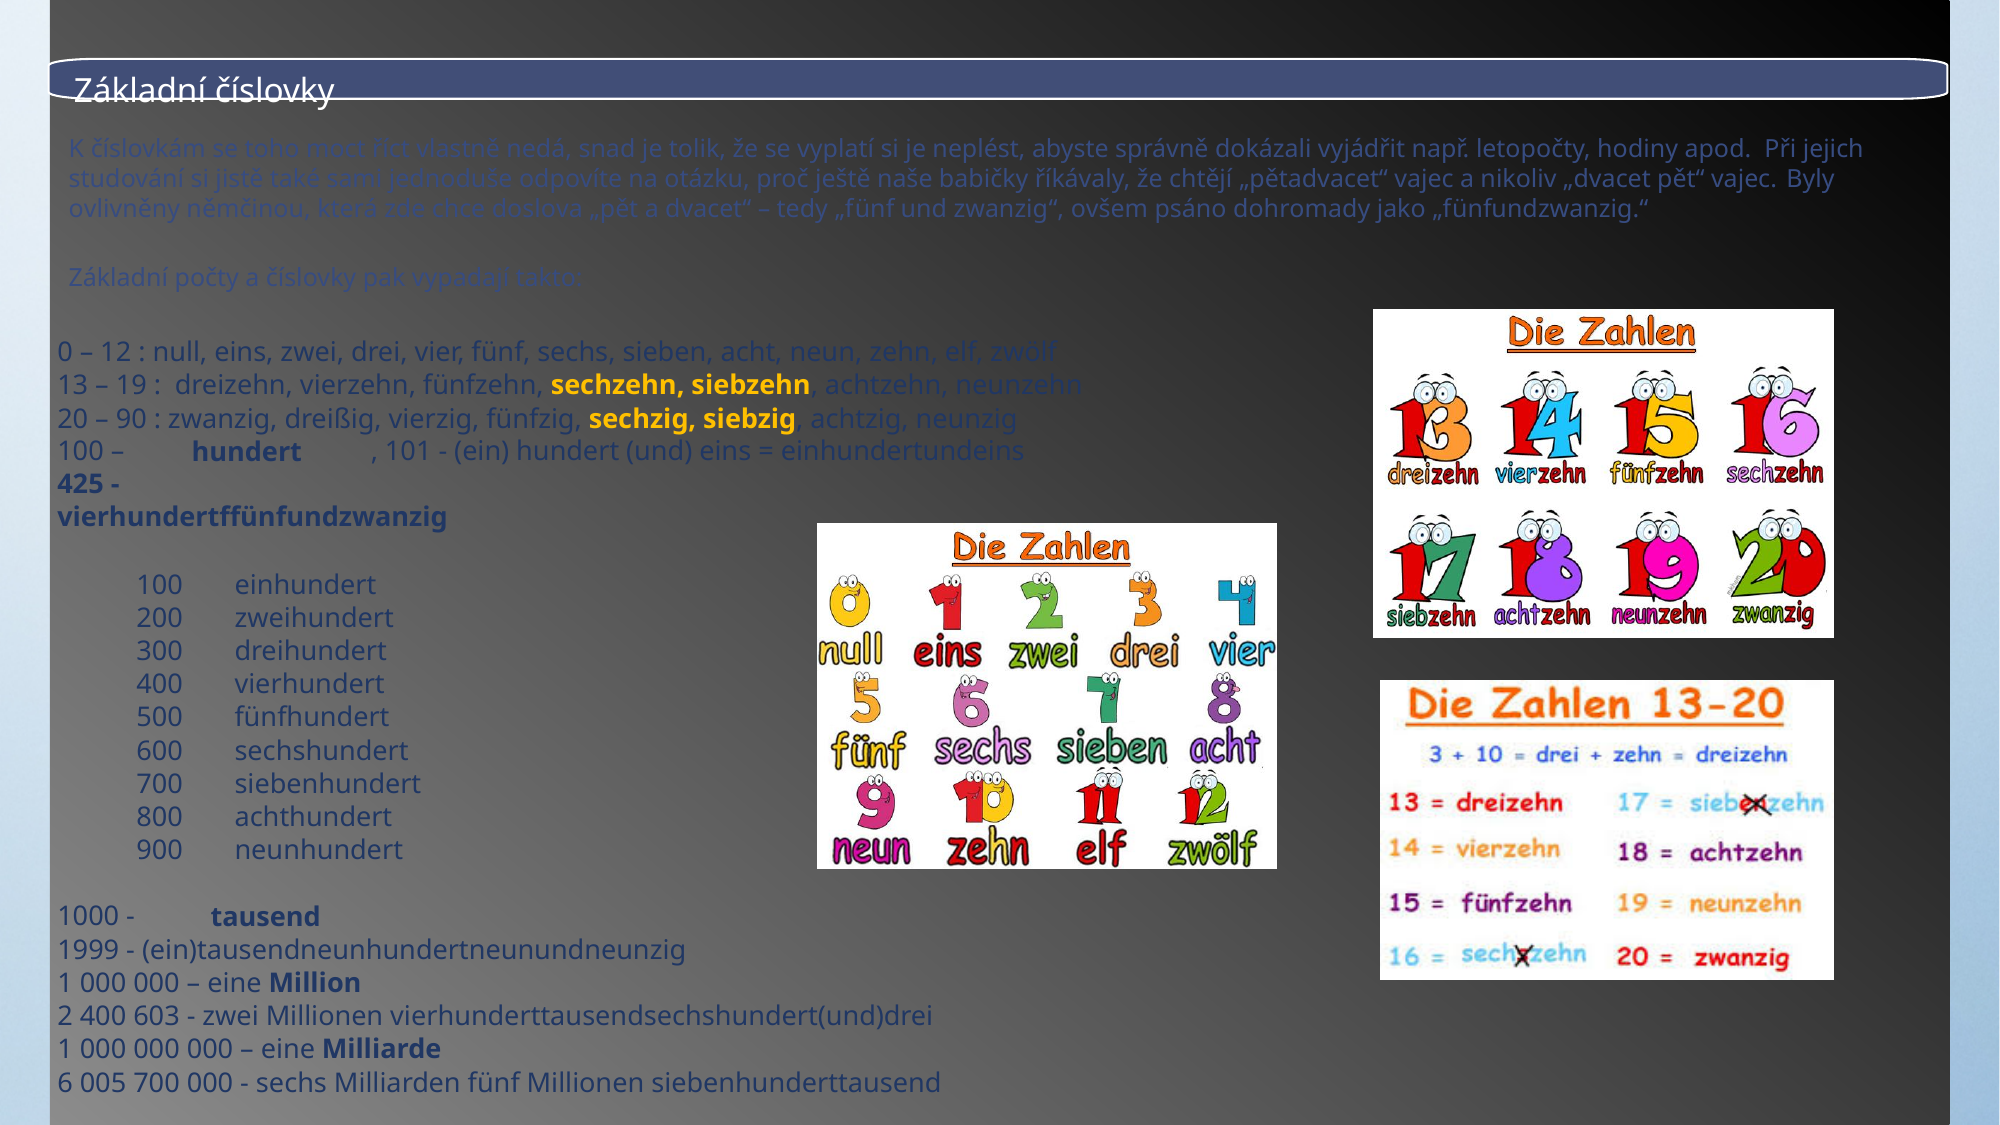

Základní číslovky
K číslovkám se toho moct říct vlastně nedá, snad je tolik, že se vyplatí si je neplést, abyste správně dokázali vyjádřit např. letopočty, hodiny apod. Při jejich studování si jistě také sami jednoduše odpovíte na otázku, proč ještě naše babičky říkávaly, že chtějí „pětadvacet“ vajec a nikoliv „dvacet pět“ vajec. Byly ovlivněny němčinou, která zde chce doslova „pět a dvacet“ – tedy „fünf und zwanzig“, ovšem psáno dohromady jako „fünfundzwanzig.“
Základní počty a číslovky pak vypadají takto:
0 – 12 : null, eins, zwei, drei, vier, fünf, sechs, sieben, acht, neun, zehn, elf, zwölf
13 – 19 :  dreizehn, vierzehn, fünfzehn, sechzehn, siebzehn, achtzehn, neunzehn
20 – 90 : zwanzig, dreißig, vierzig, fünfzig, sechzig, siebzig, achtzig, neunzig
100 –
, 101 - (ein) hundert (und) eins = einhundertundeins
hundert
425 - vierhundertffünfundzwanzig
100
einhundert
200
zweihundert
300
dreihundert
400
vierhundert
500
fünfhundert
600
sechshundert
700
siebenhundert
800
achthundert
900
neunhundert
1000 -
tausend
1999 - (ein)tausendneunhundertneunundneunzig
1 000 000 – eine Million
2 400 603 - zwei Millionen vierhunderttausendsechshundert(und)drei
1 000 000 000 – eine Milliarde
6 005 700 000 - sechs Milliarden fünf Millionen siebenhunderttausend
#